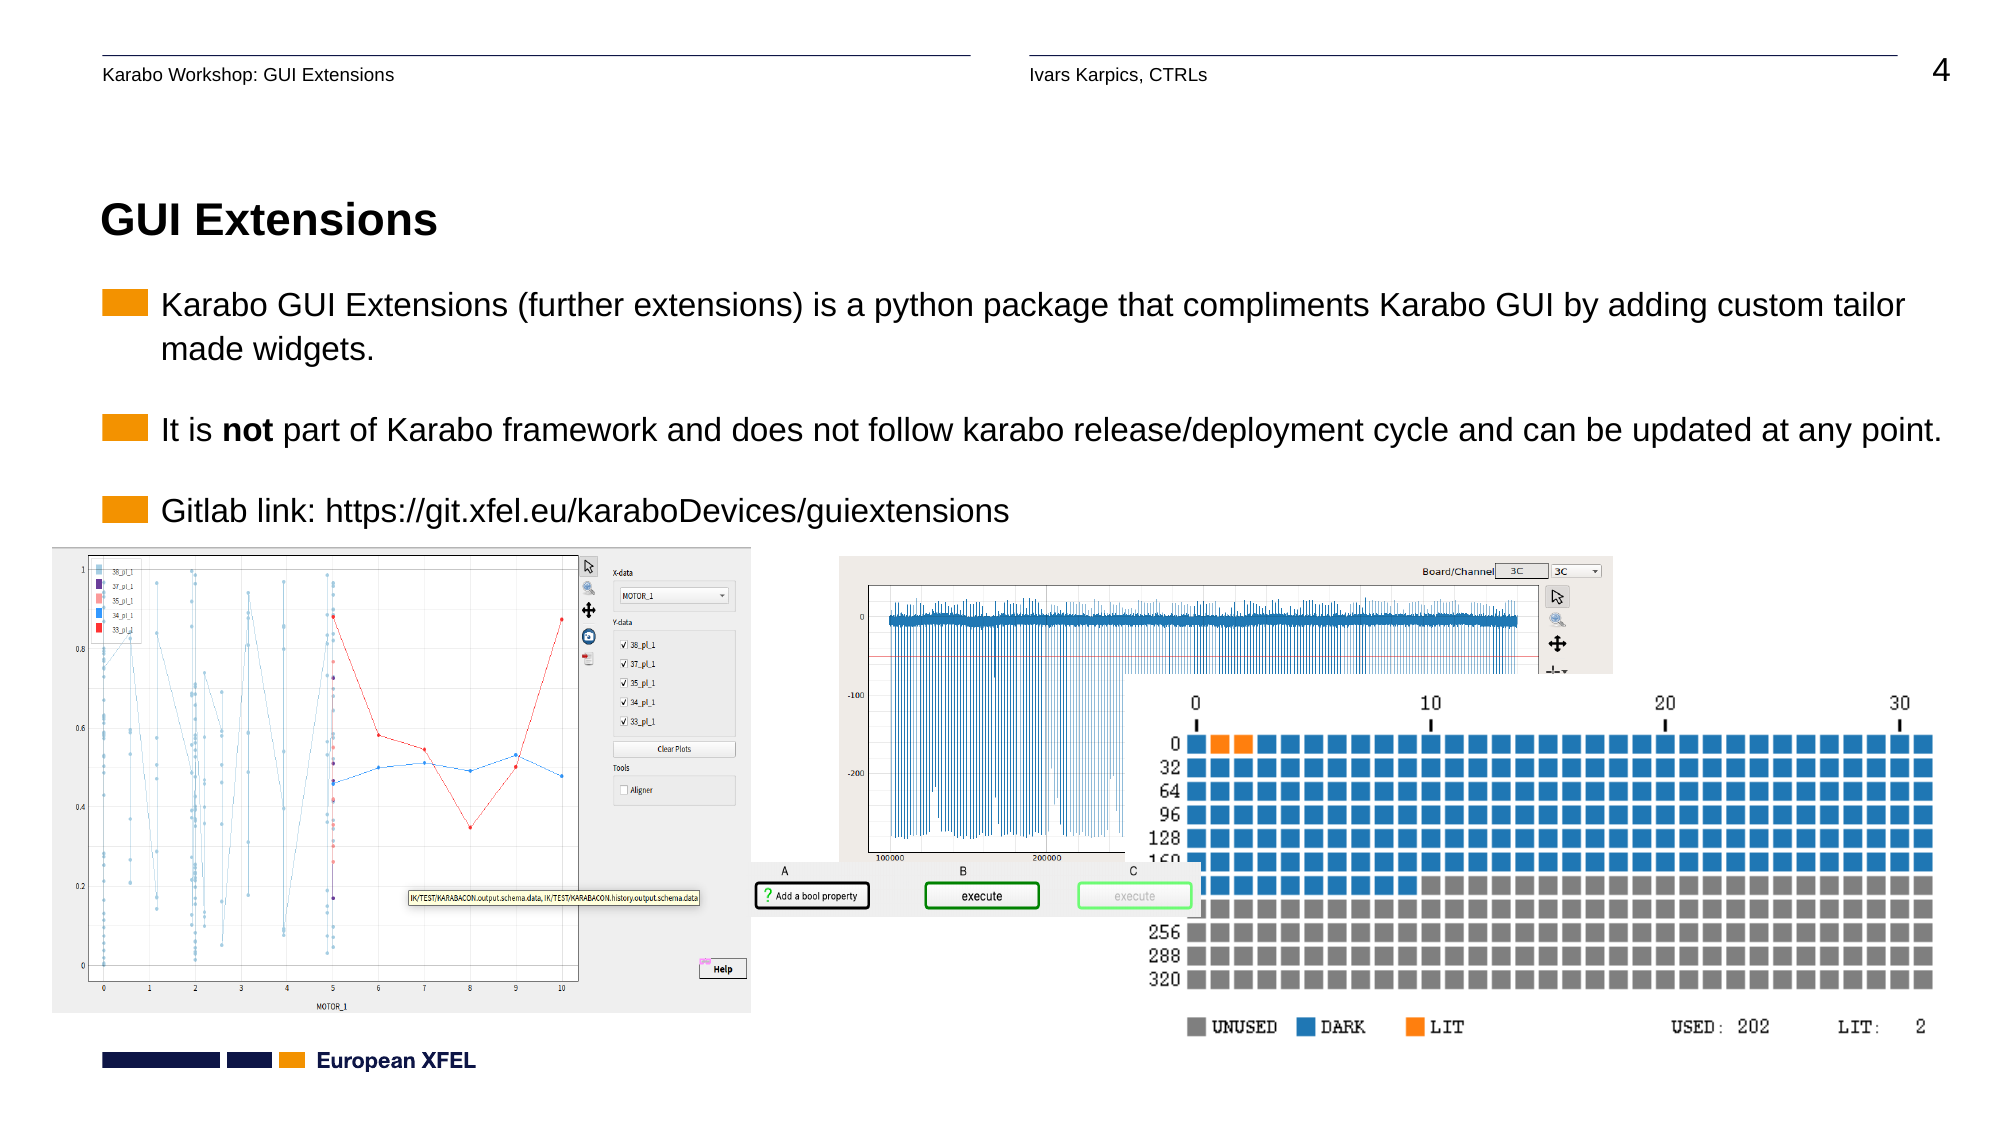

# GUI Extensions
Karabo GUI Extensions (further extensions) is a python package that compliments Karabo GUI by adding custom tailor made widgets.
It is not part of Karabo framework and does not follow karabo release/deployment cycle and can be updated at any point.
Gitlab link: https://git.xfel.eu/karaboDevices/guiextensions